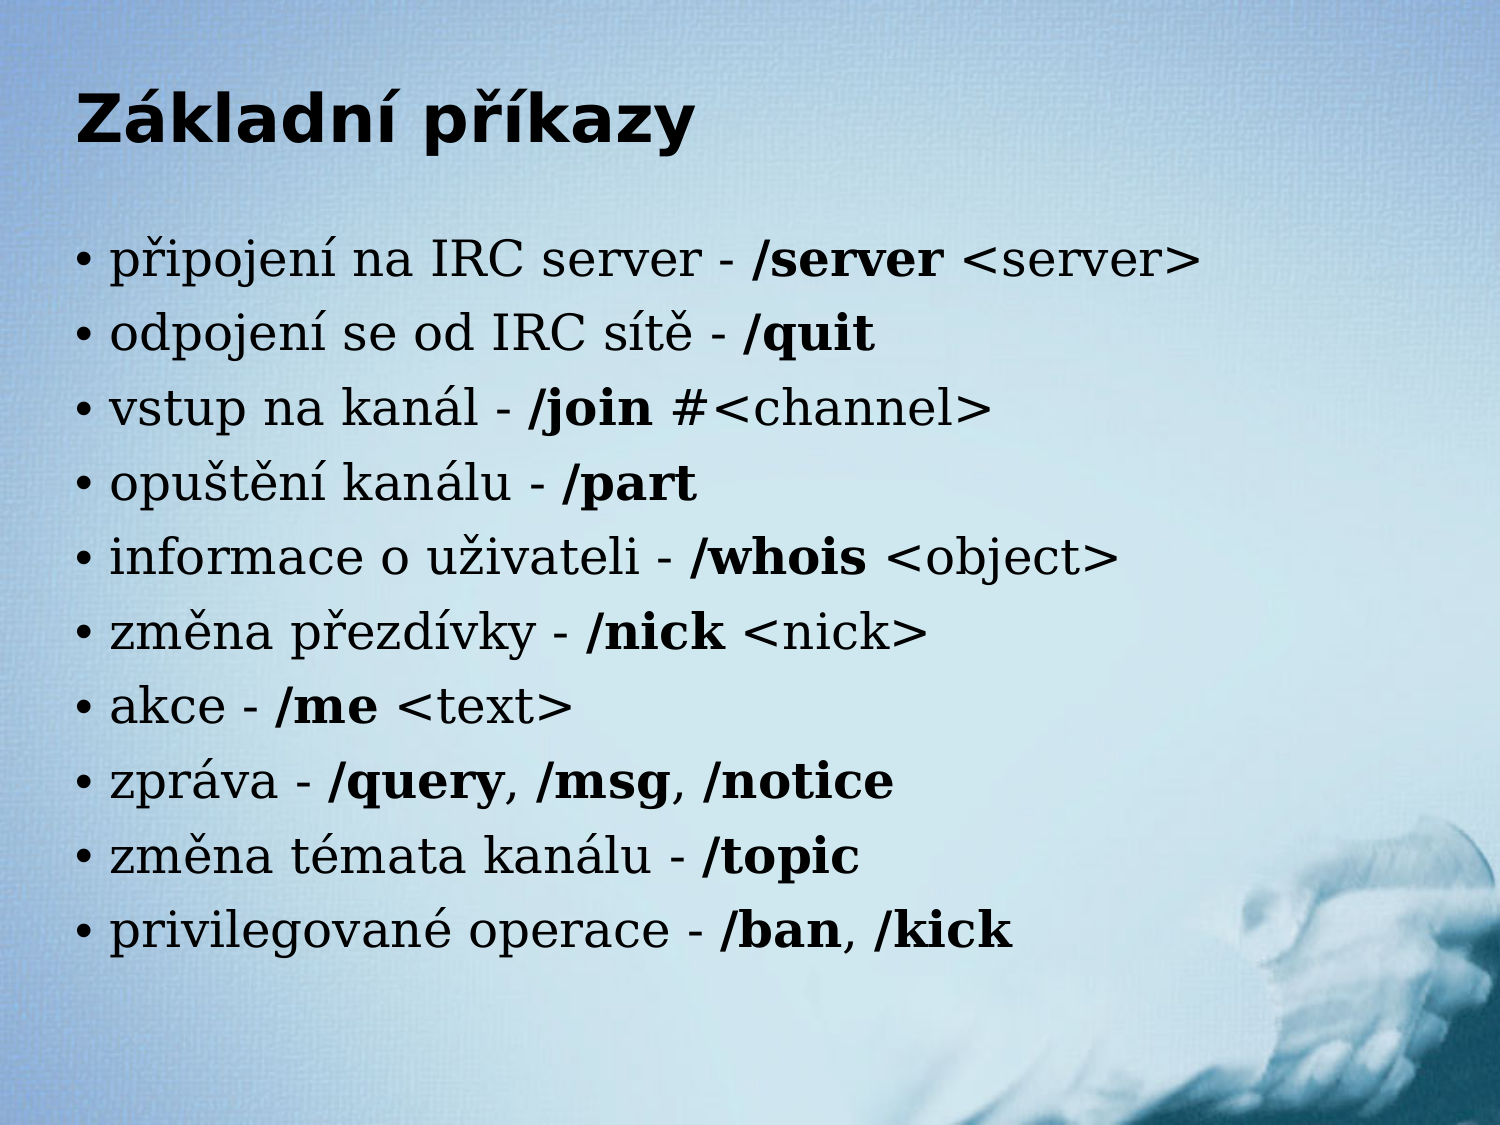

Základní příkazy
připojení na IRC server - /server <server>
odpojení se od IRC sítě - /quit
vstup na kanál - /join #<channel>
opuštění kanálu - /part
informace o uživateli - /whois <object>
změna přezdívky - /nick <nick>
akce - /me <text>
zpráva - /query, /msg, /notice
změna témata kanálu - /topic
privilegované operace - /ban, /kick